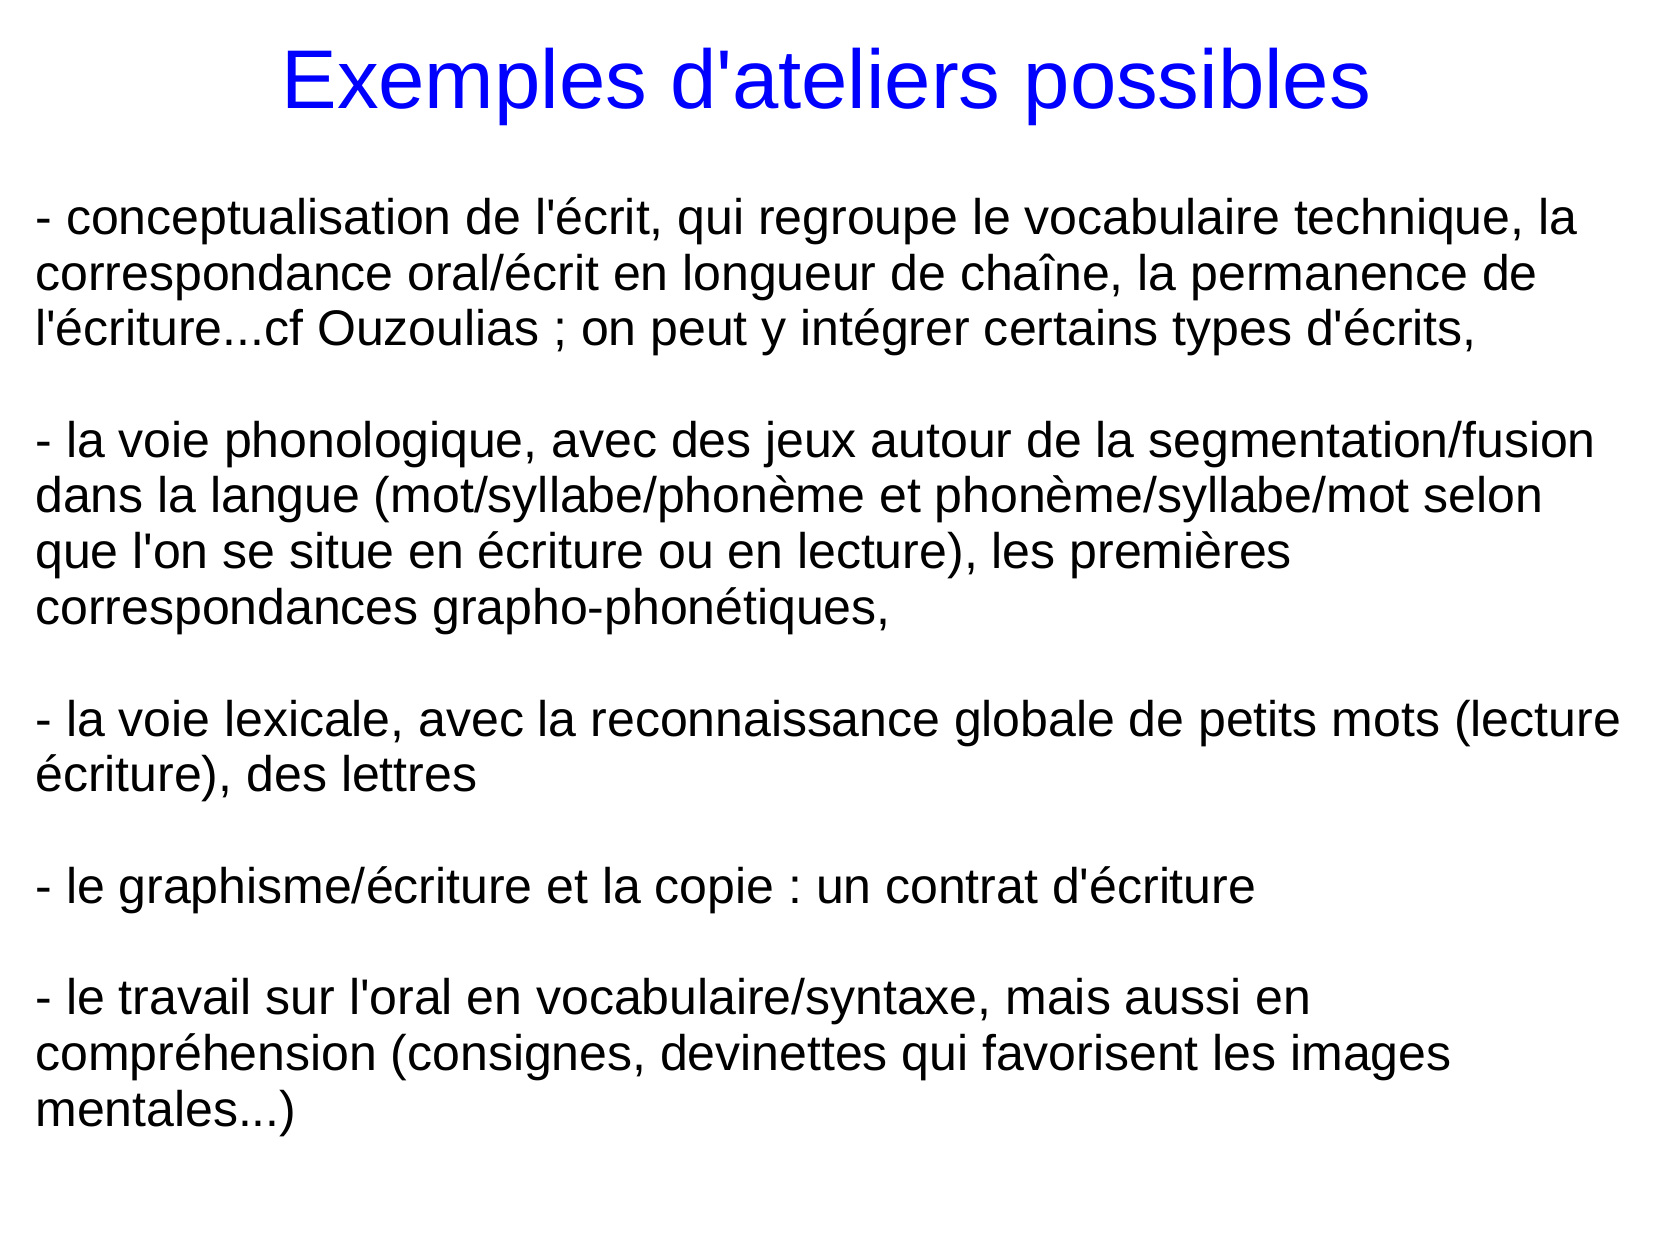

# Exemples d'ateliers possibles
- conceptualisation de l'écrit, qui regroupe le vocabulaire technique, la correspondance oral/écrit en longueur de chaîne, la permanence de l'écriture...cf Ouzoulias ; on peut y intégrer certains types d'écrits,
- la voie phonologique, avec des jeux autour de la segmentation/fusion dans la langue (mot/syllabe/phonème et phonème/syllabe/mot selon
que l'on se situe en écriture ou en lecture), les premières correspondances grapho-phonétiques,
- la voie lexicale, avec la reconnaissance globale de petits mots (lecture écriture), des lettres
- le graphisme/écriture et la copie : un contrat d'écriture
- le travail sur l'oral en vocabulaire/syntaxe, mais aussi en compréhension (consignes, devinettes qui favorisent les images mentales...)